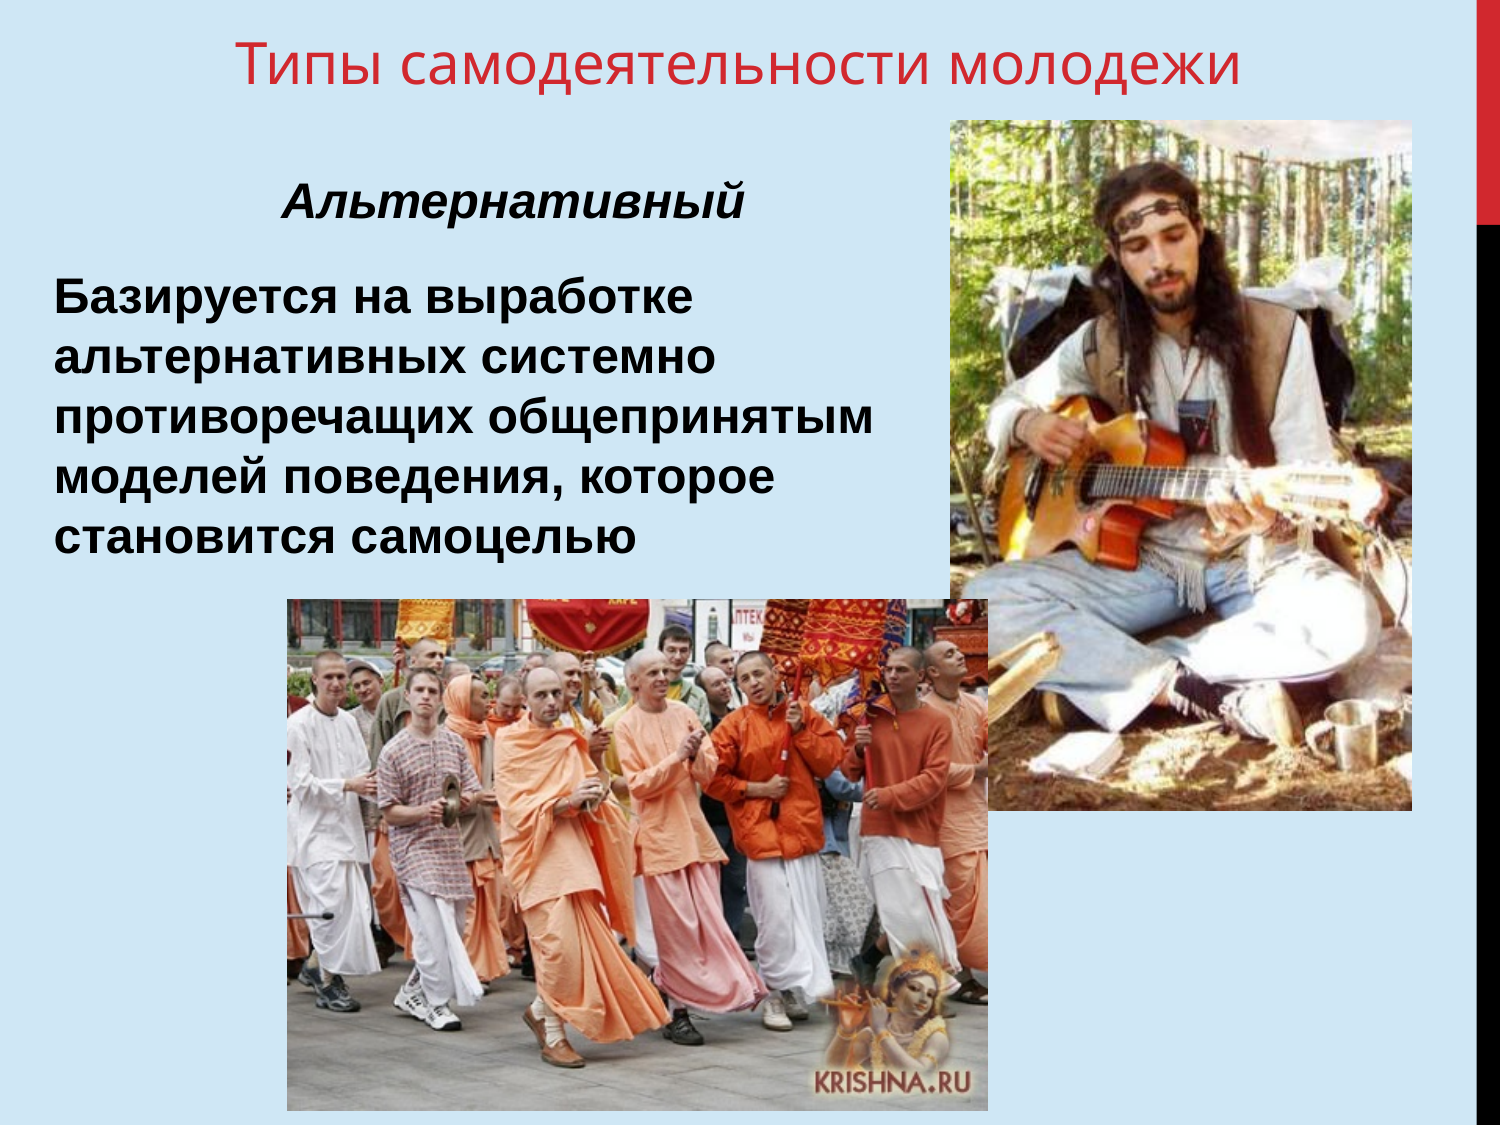

# Типы самодеятельности молодежи
Альтернативный
Базируется на выработке альтернативных системно противоречащих общепринятым моделей поведения, которое становится самоцелью